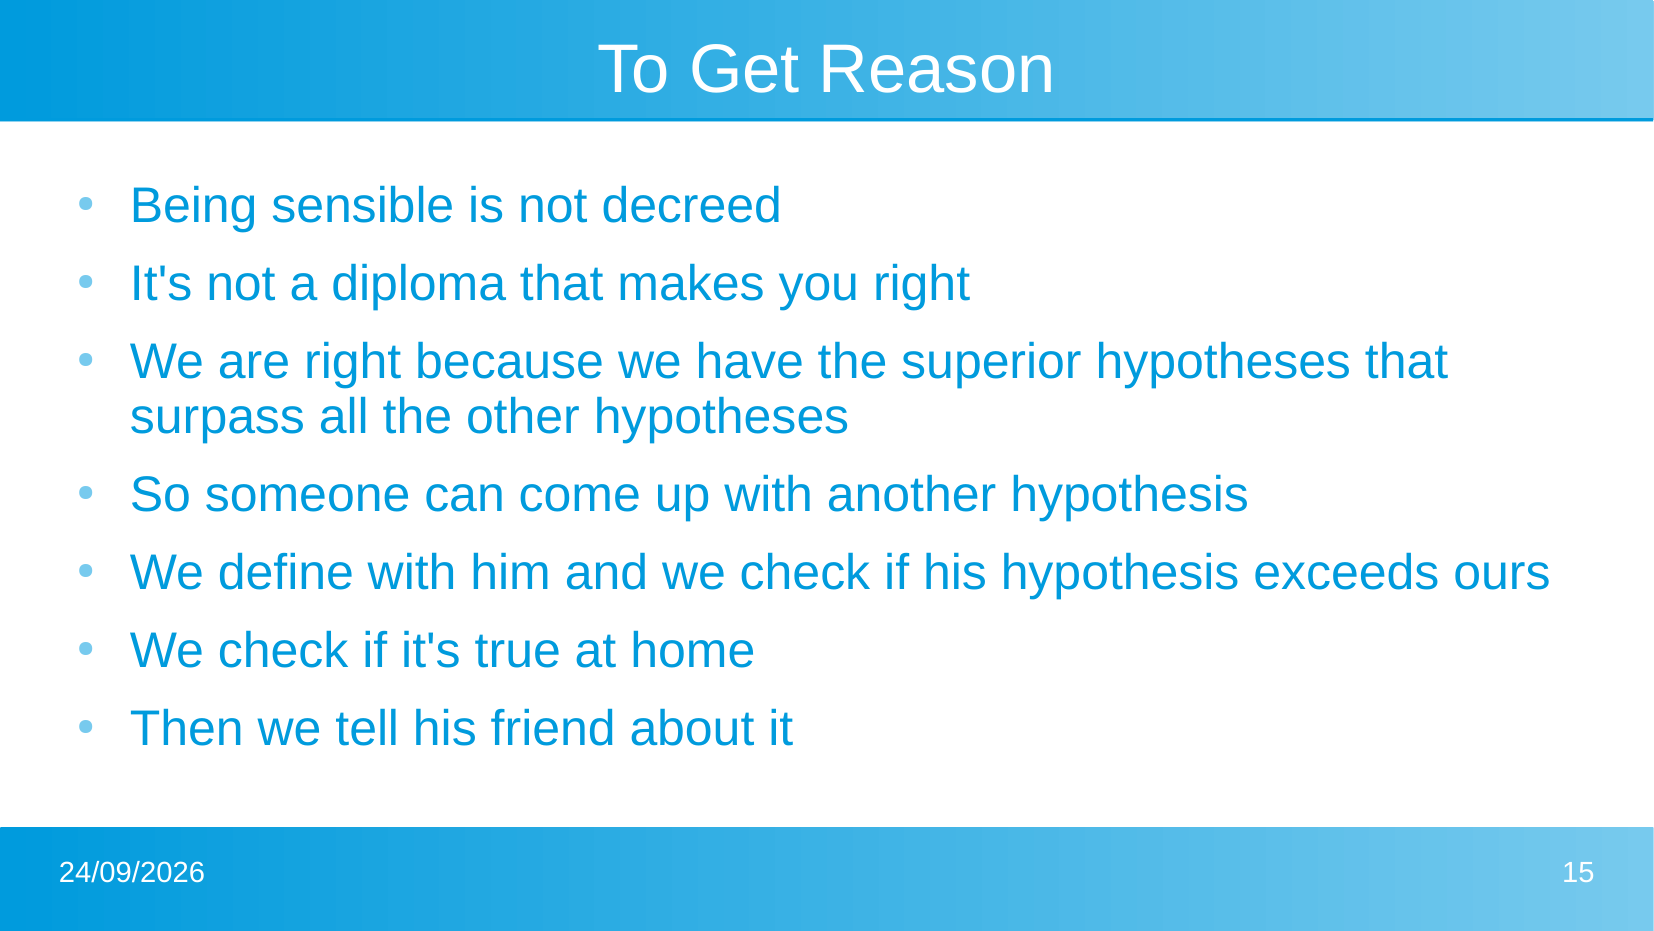

# To Get Reason
Being sensible is not decreed
It's not a diploma that makes you right
We are right because we have the superior hypotheses that surpass all the other hypotheses
So someone can come up with another hypothesis
We define with him and we check if his hypothesis exceeds ours
We check if it's true at home
Then we tell his friend about it
15